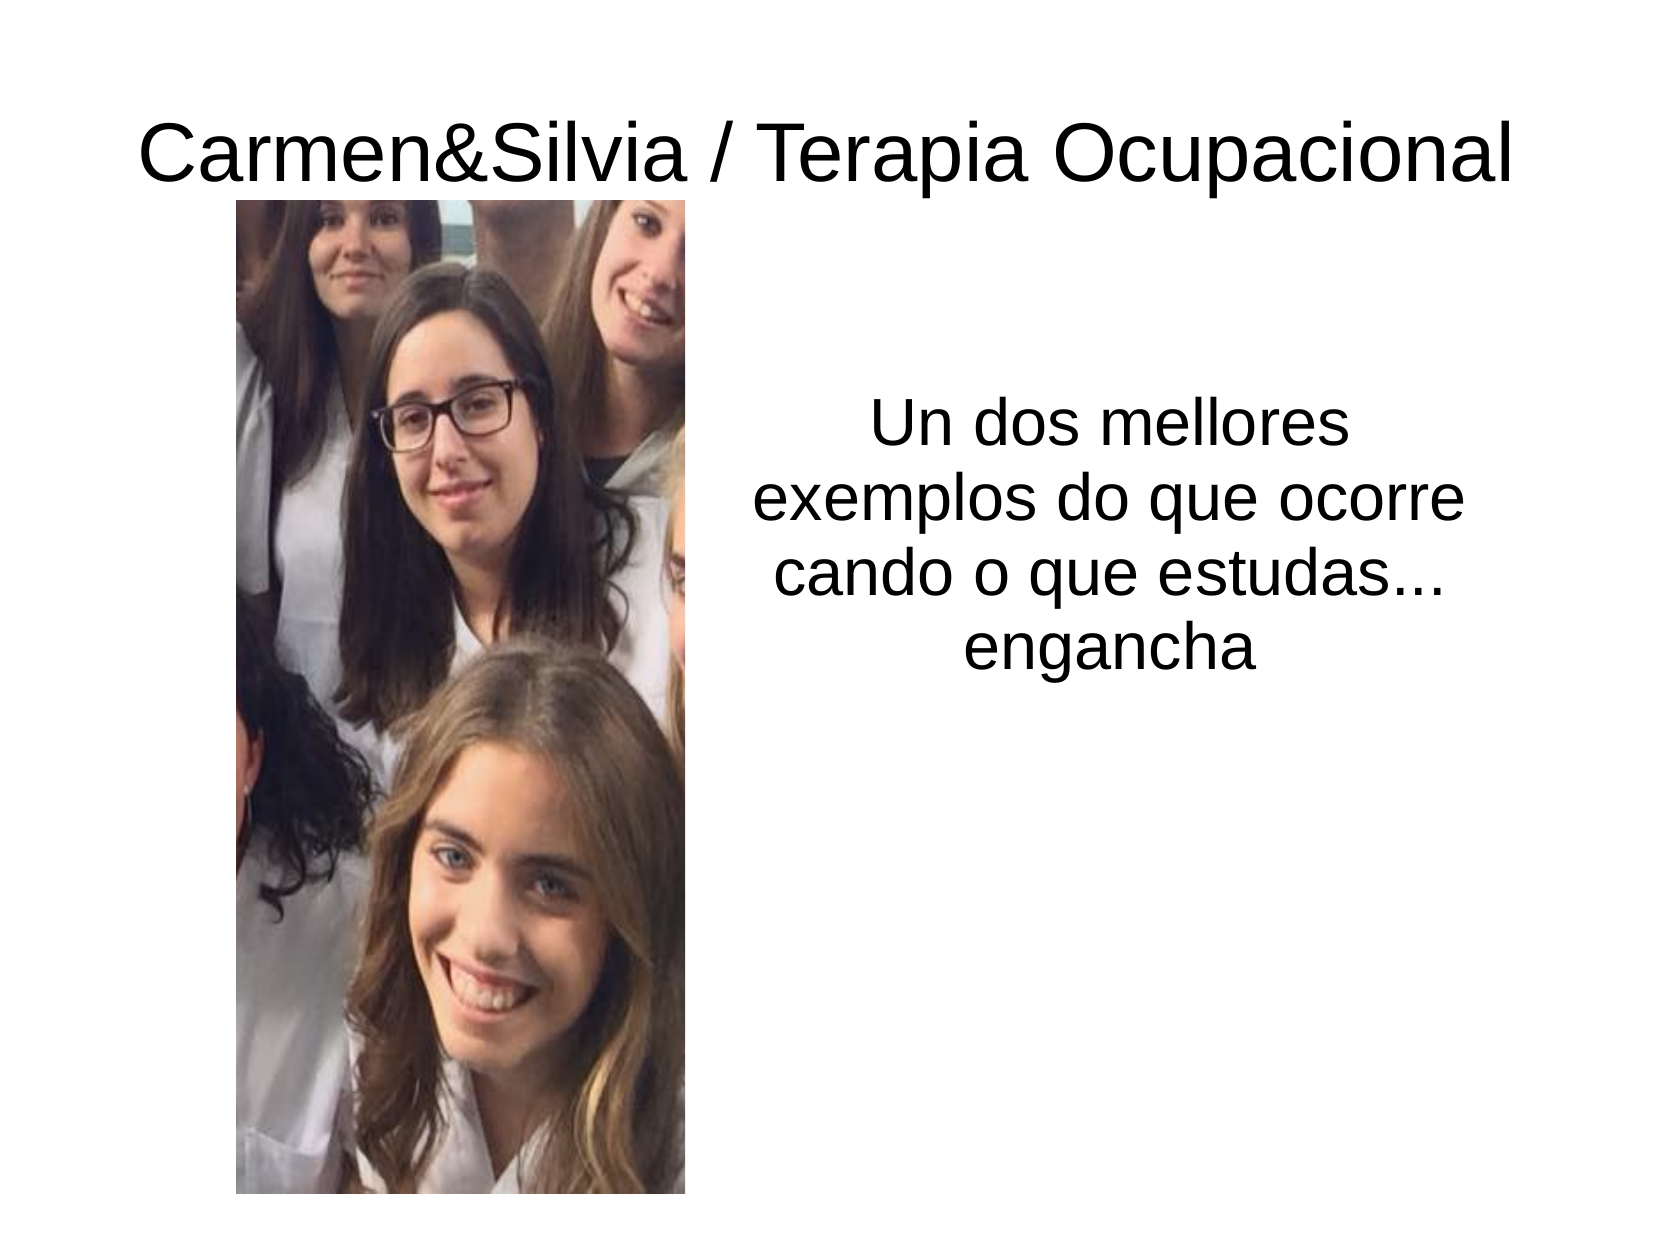

# Carmen&Silvia / Terapia Ocupacional
Un dos mellores exemplos do que ocorre cando o que estudas... engancha